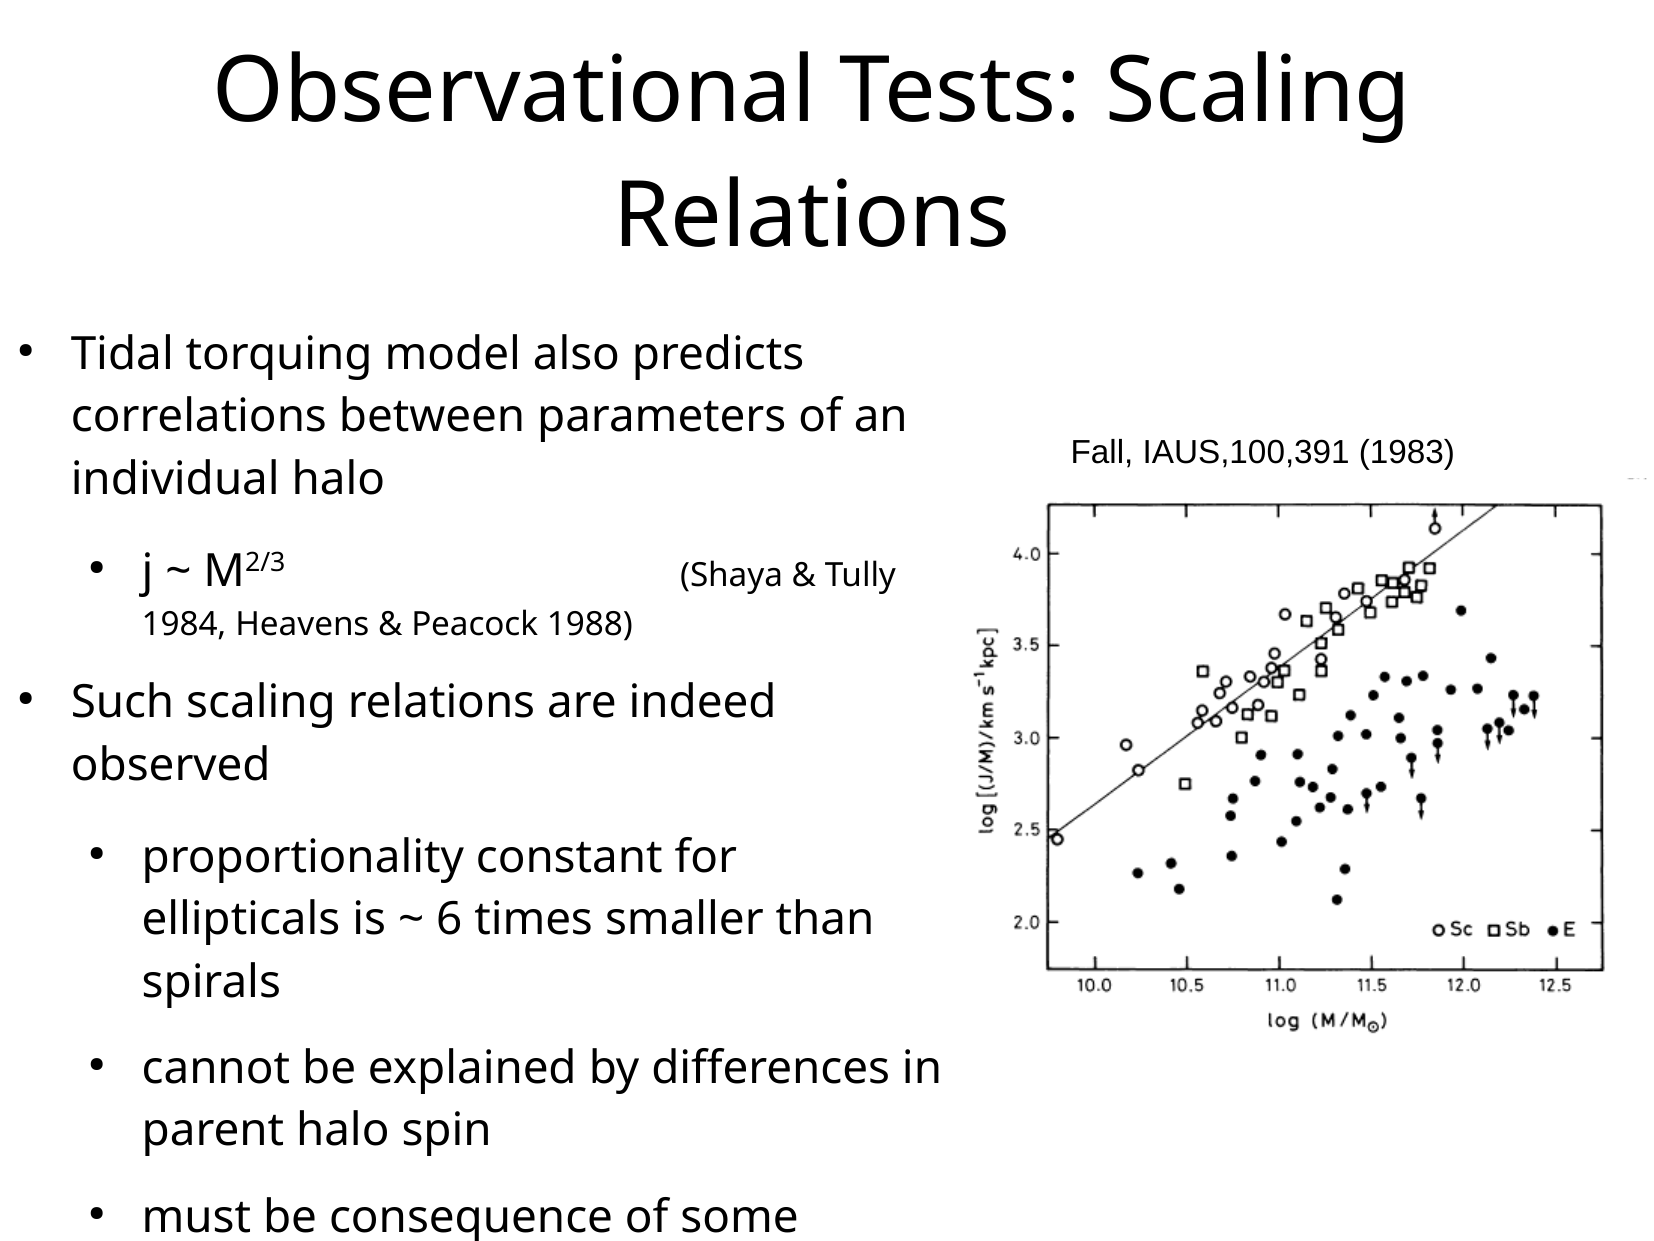

# Observational Tests: Scaling Relations
Tidal torquing model also predicts correlations between parameters of an individual halo
j ~ M2/3	 (Shaya & Tully 1984, Heavens & Peacock 1988)
Such scaling relations are indeed observed
proportionality constant for ellipticals is ~ 6 times smaller than spirals
cannot be explained by differences in parent halo spin
must be consequence of some evolutionary process
Fall, IAUS,100,391 (1983)